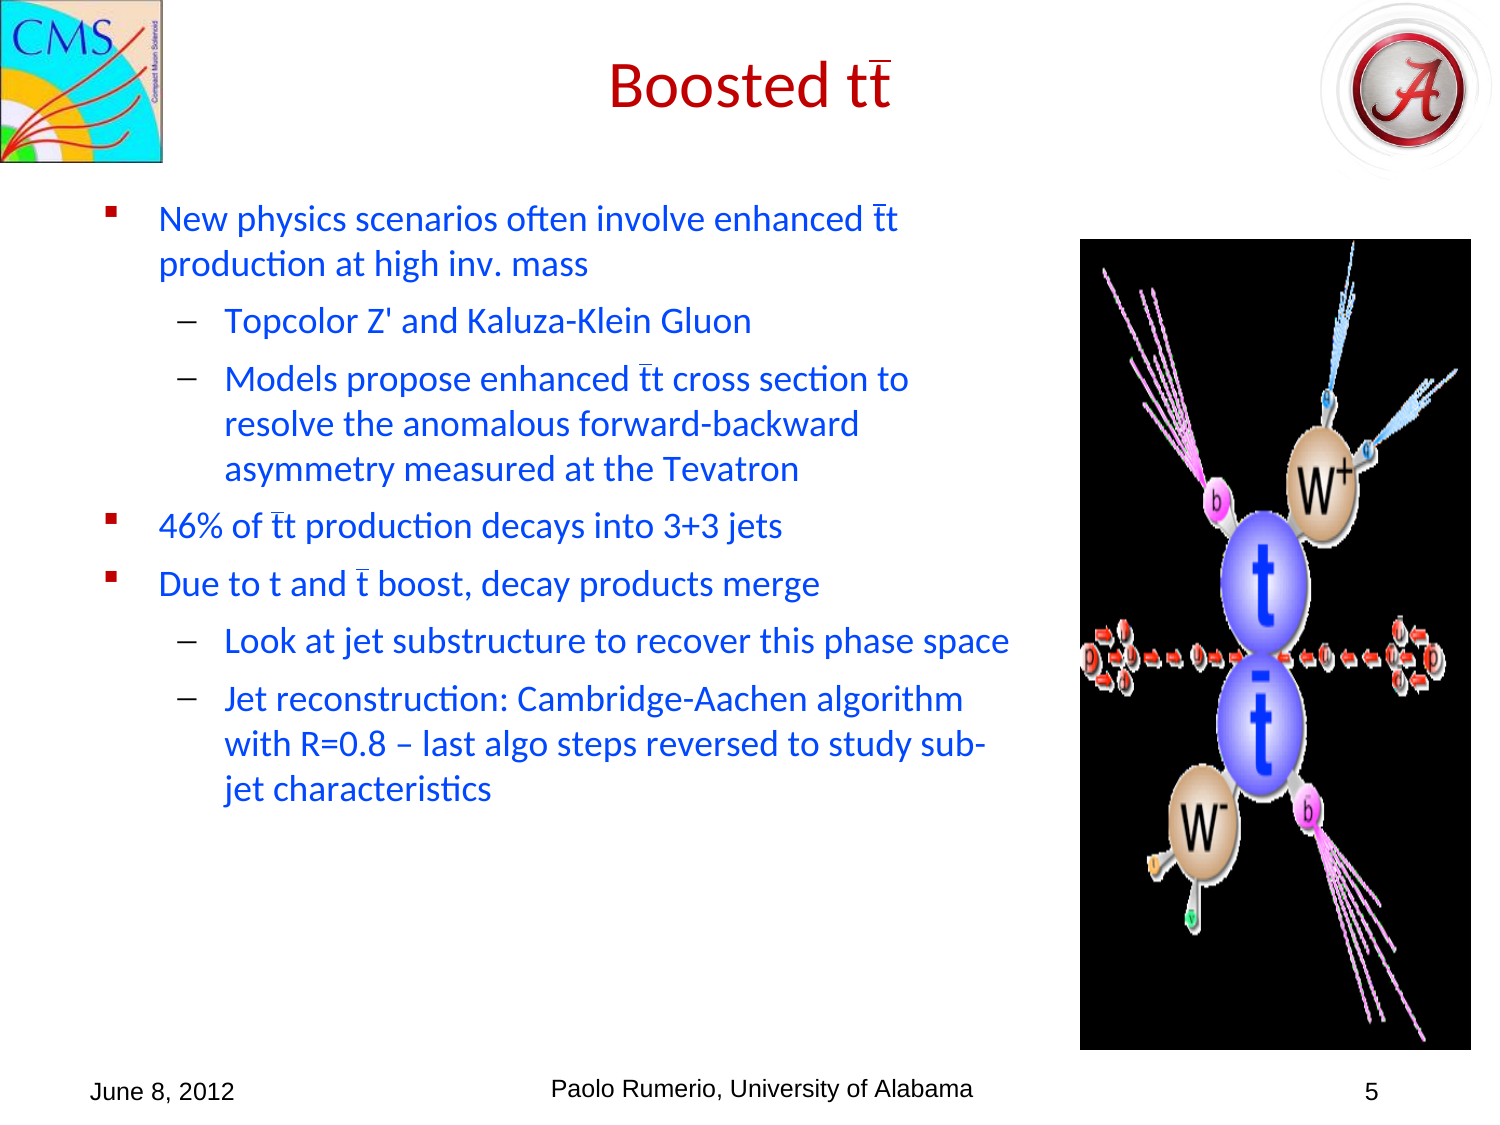

Boosted tt
New physics scenarios often involve enhanced tt production at high inv. mass
Topcolor Z' and Kaluza-Klein Gluon
Models propose enhanced tt cross section to resolve the anomalous forward-backward asymmetry measured at the Tevatron
46% of tt production decays into 3+3 jets
Due to t and t boost, decay products merge
Look at jet substructure to recover this phase space
Jet reconstruction: Cambridge-Aachen algorithm with R=0.8 – last algo steps reversed to study sub-jet characteristics
Paolo Rumerio, Univ. of Alabama
June 8, 2012
5